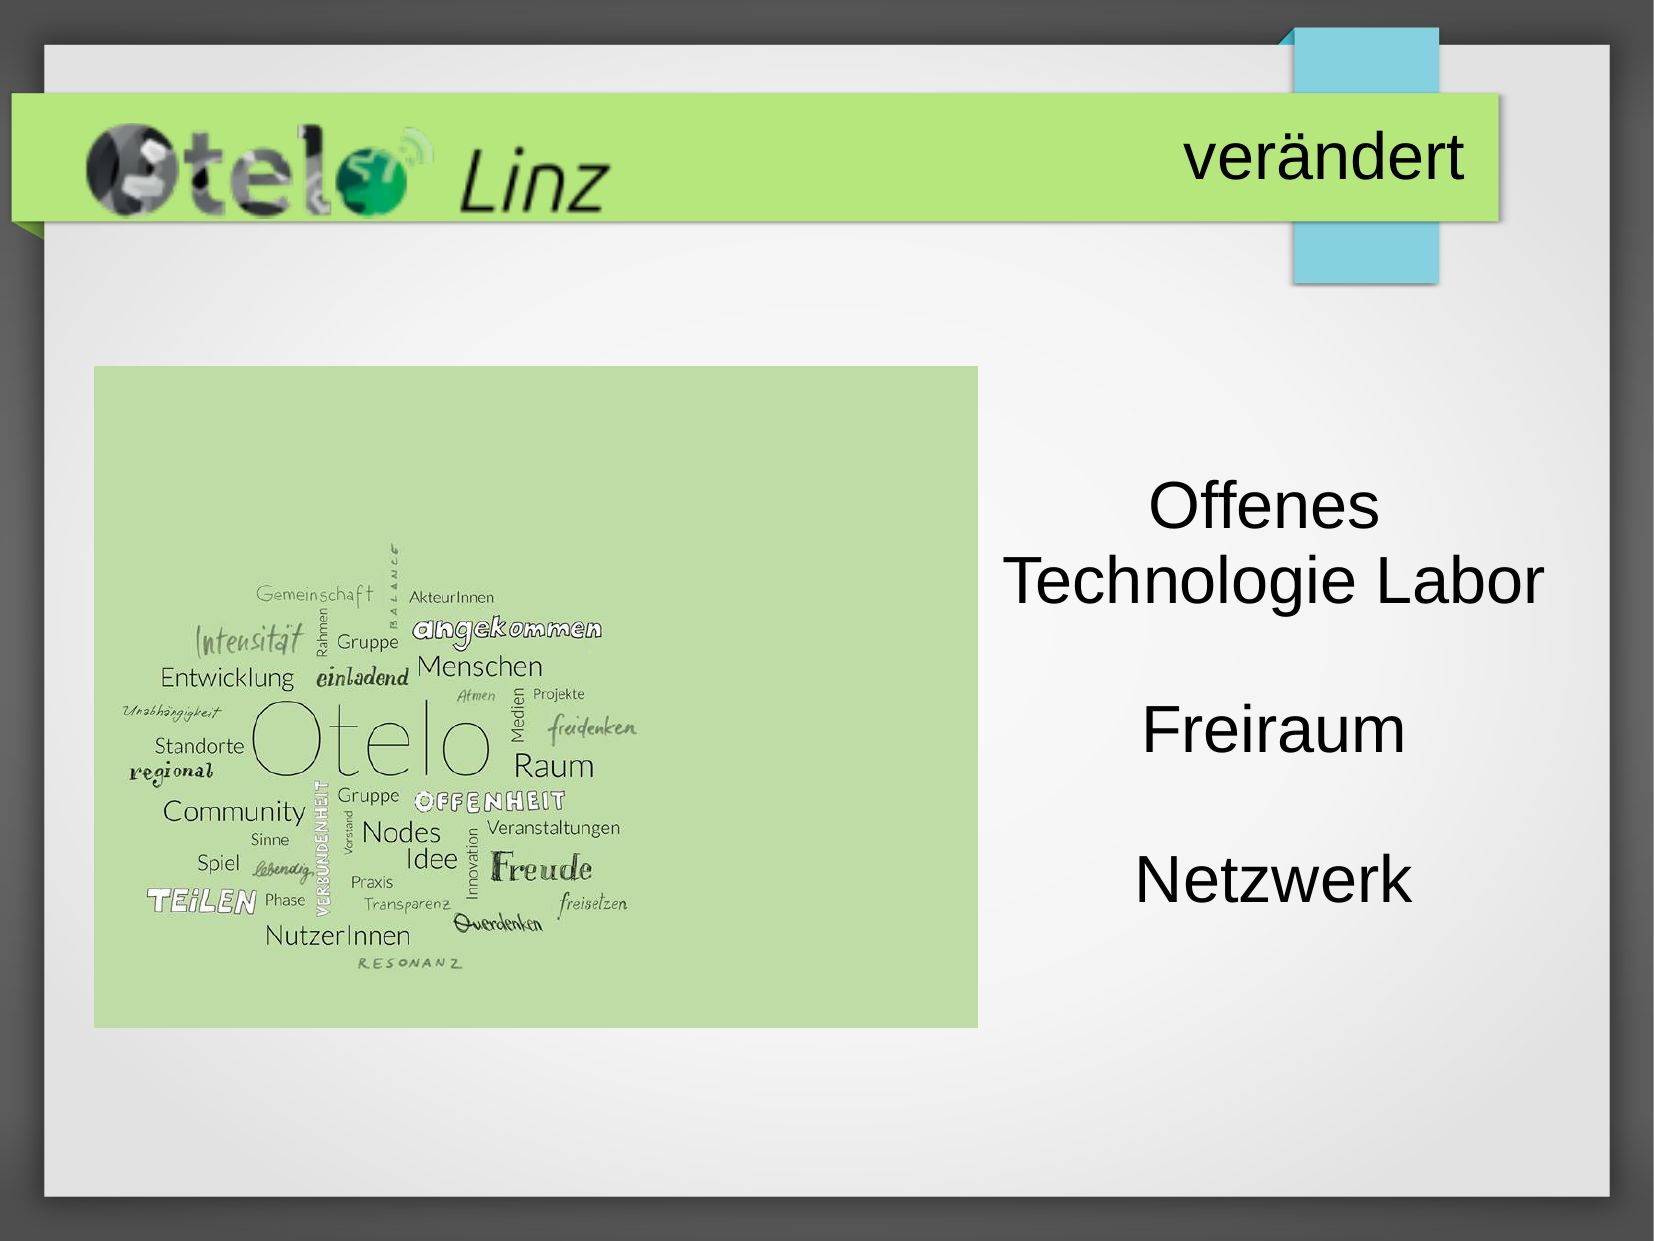

#
verändert
Offenes
Technologie Labor
Freiraum
Netzwerk